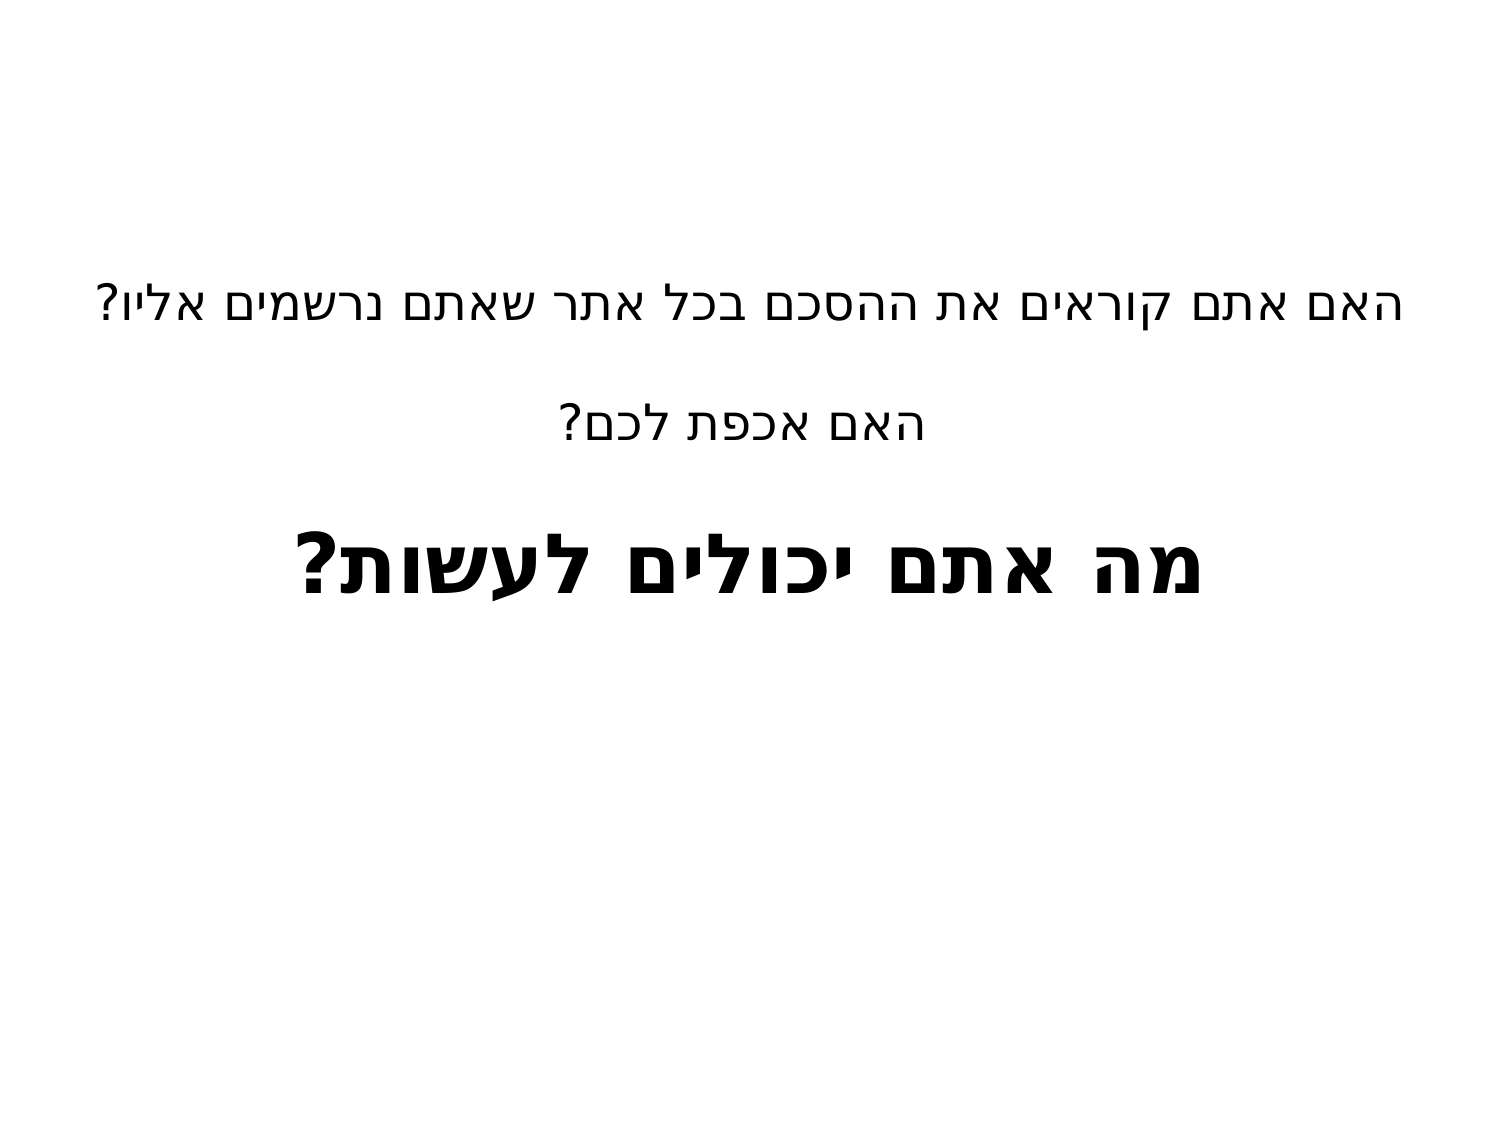

האם אתם קוראים את ההסכם בכל אתר שאתם נרשמים אליו?
 האם אכפת לכם?
מה אתם יכולים לעשות?